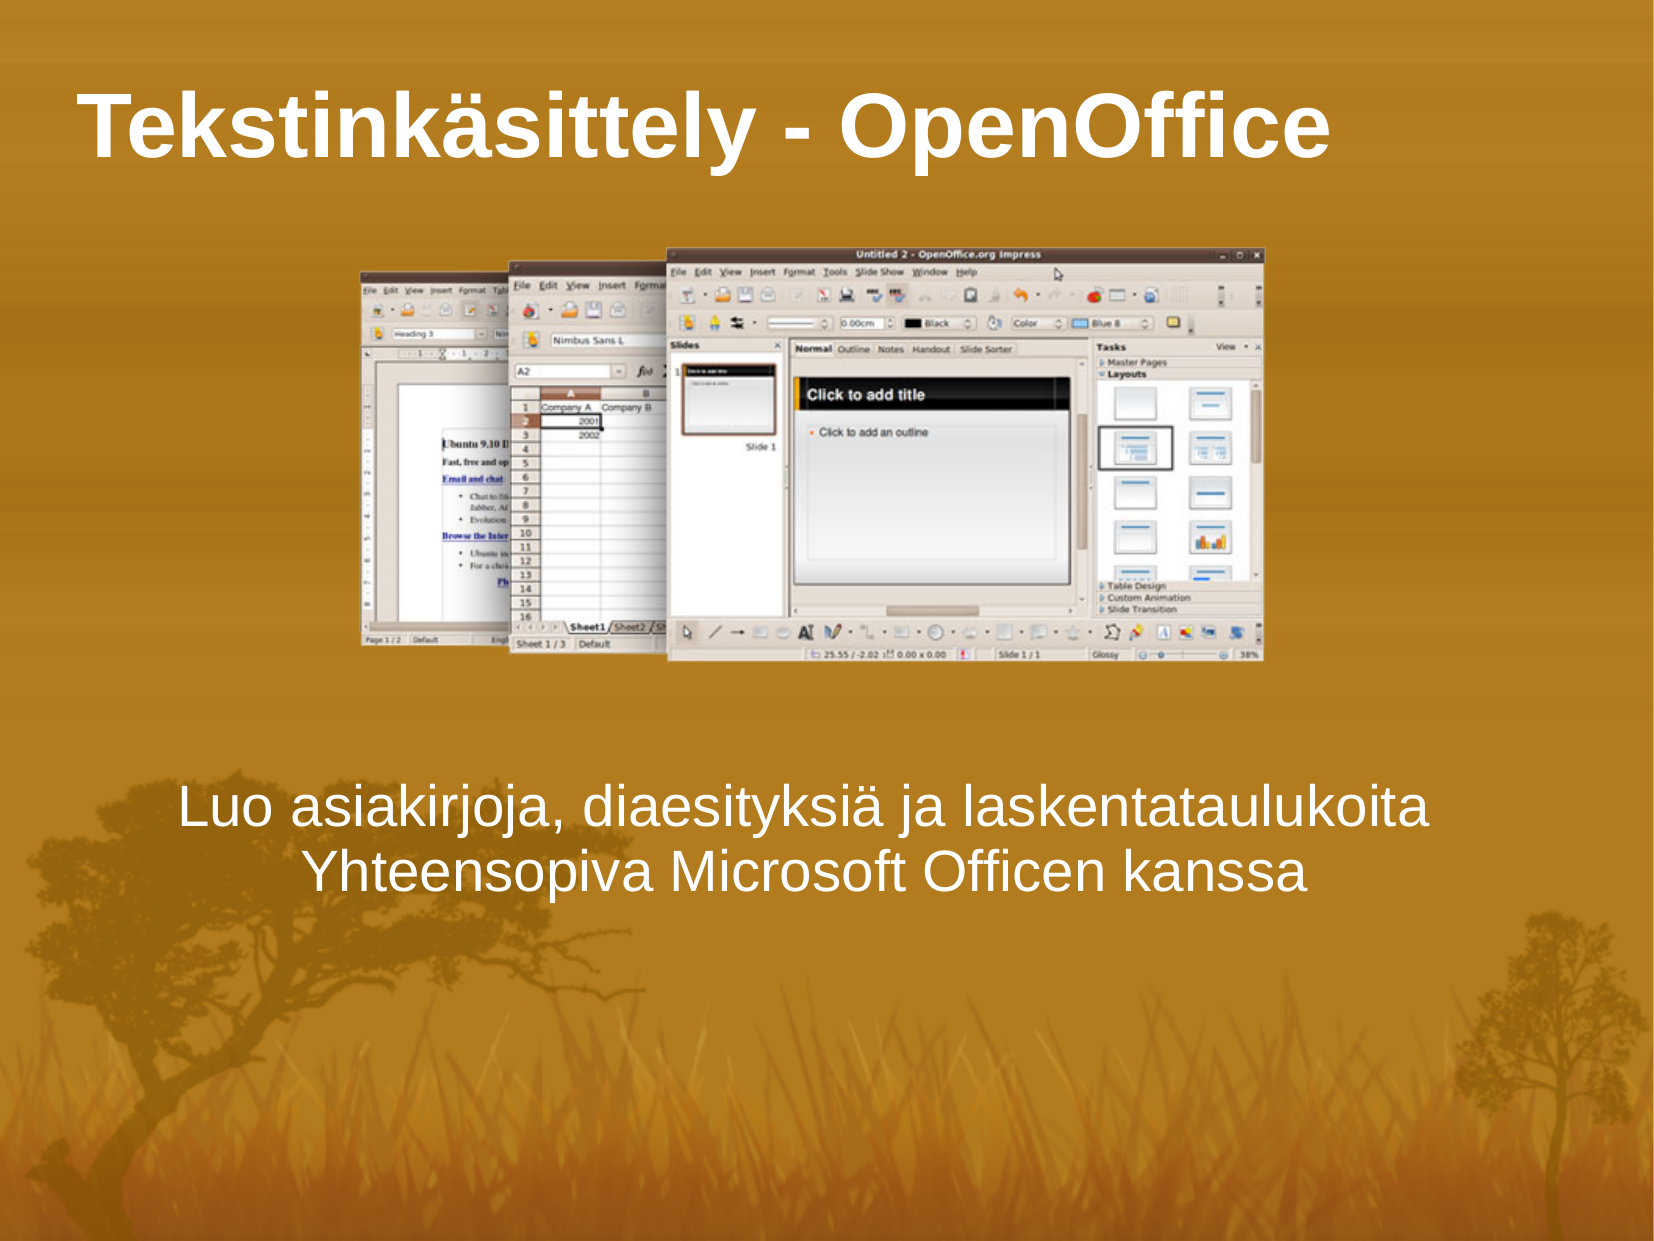

# Tekstinkäsittely - OpenOffice
Luo asiakirjoja, diaesityksiä ja laskentataulukoita
Yhteensopiva Microsoft Officen kanssa